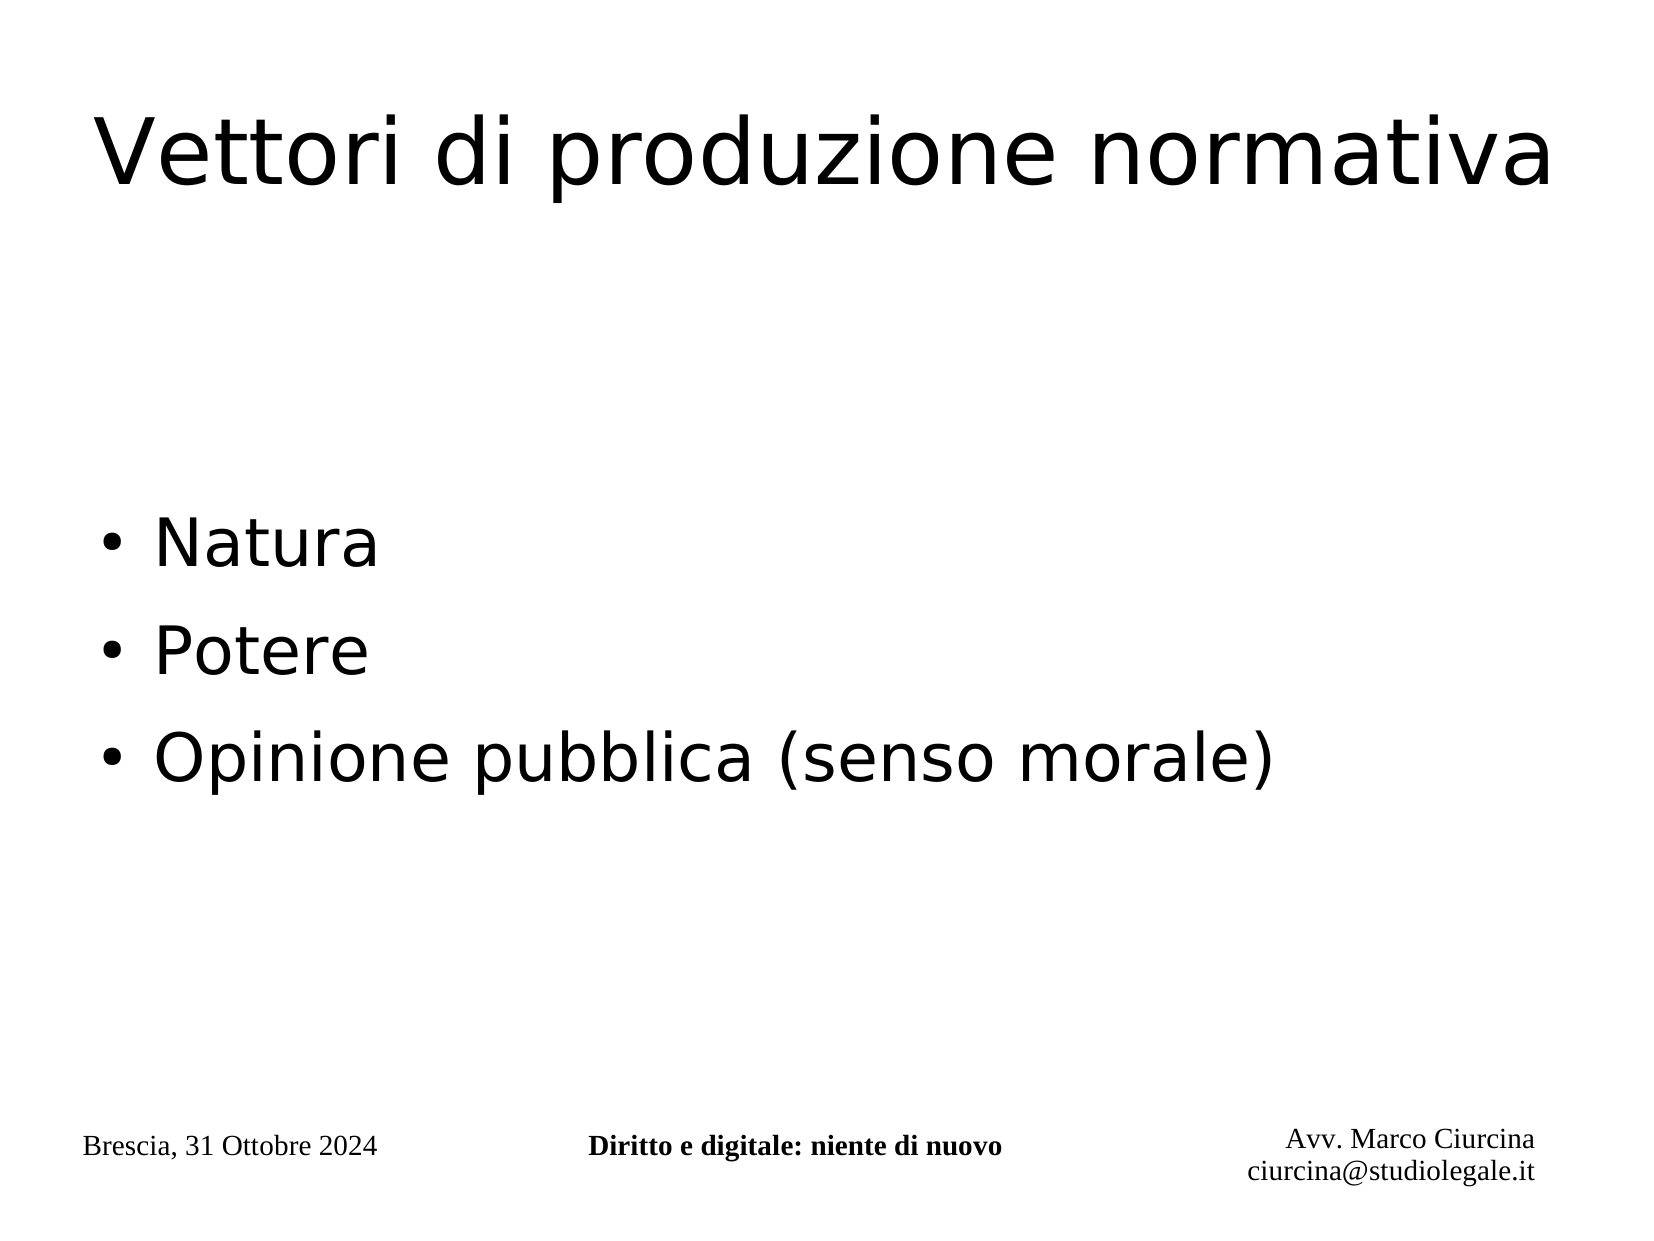

# Vettori di produzione normativa
Natura
Potere
Opinione pubblica (senso morale)